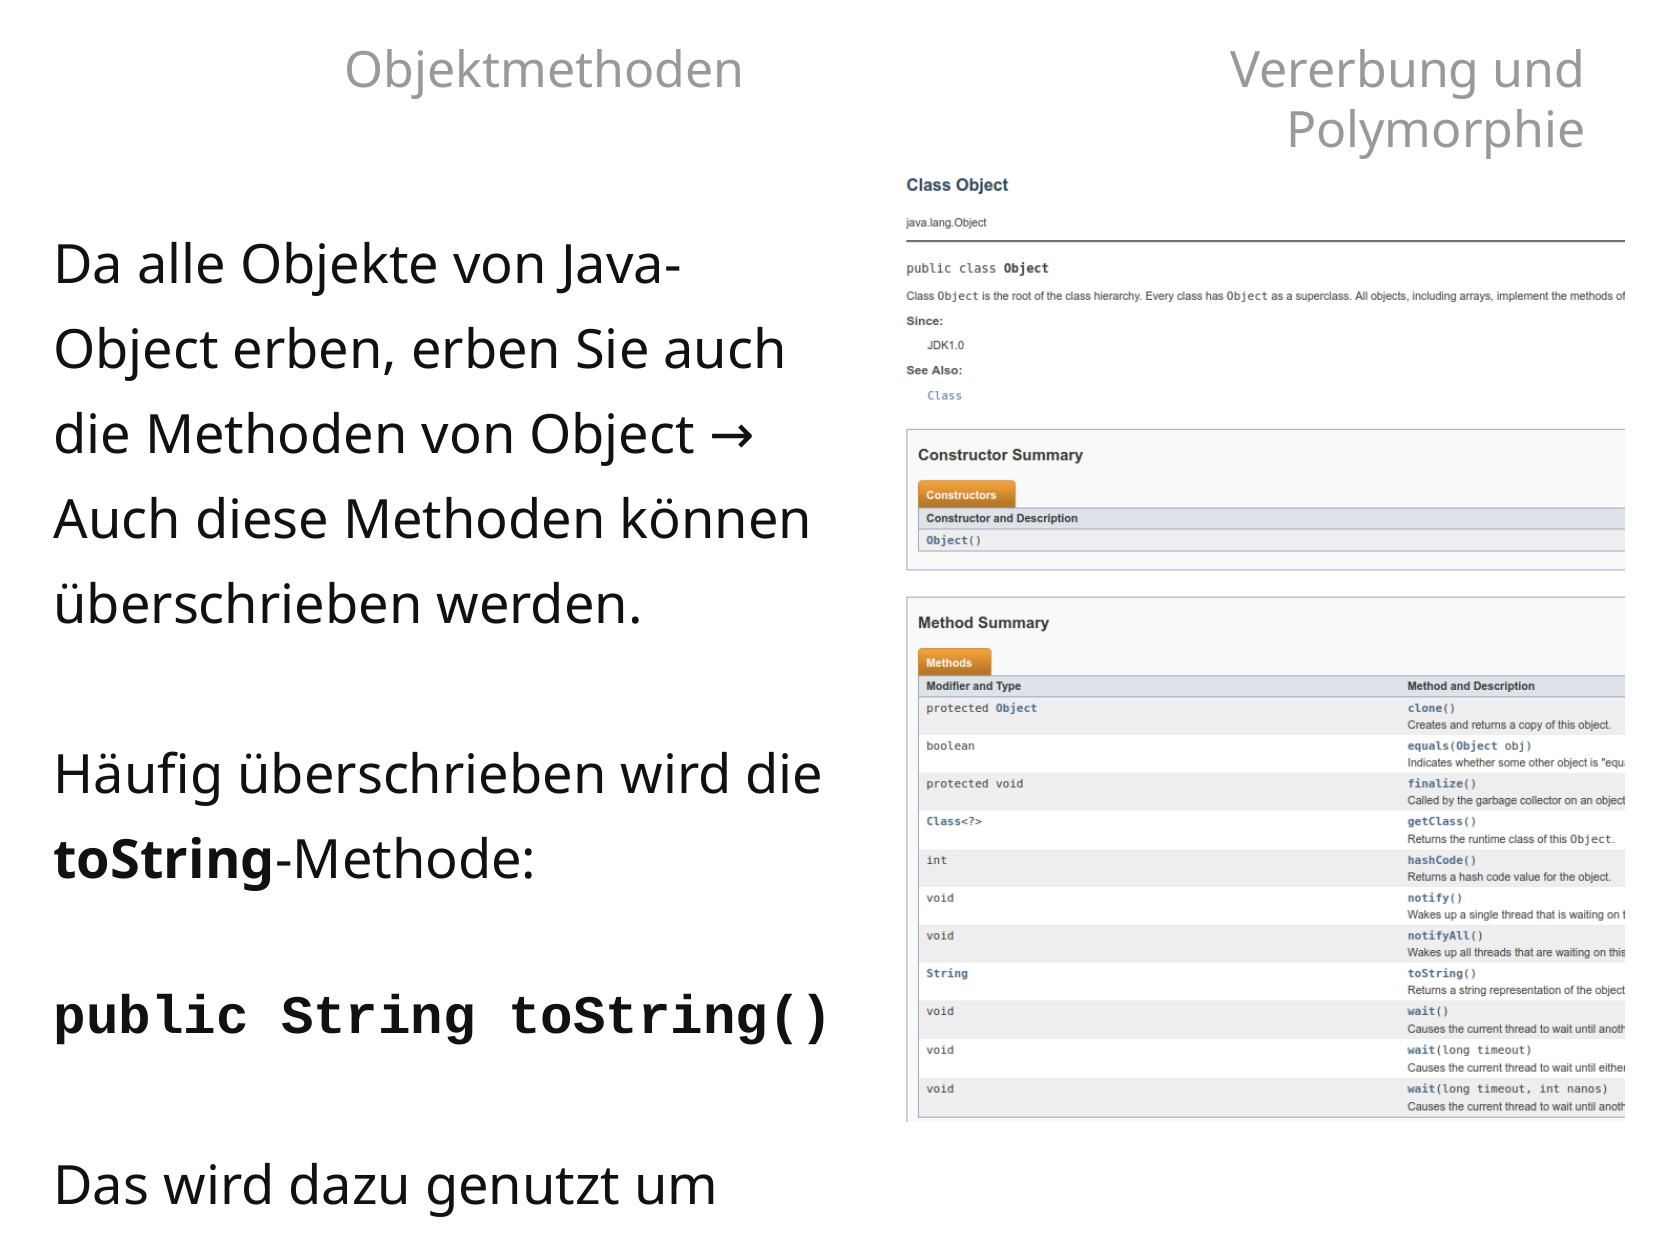

Objektmethoden 		Vererbung und Polymorphie
Da alle Objekte von Java-Object erben, erben Sie auch die Methoden von Object → Auch diese Methoden können überschrieben werden.
Häufig überschrieben wird die toString-Methode:
public String toString()
Das wird dazu genutzt um eine String-Darstellung eines Objekts zu erhalten.